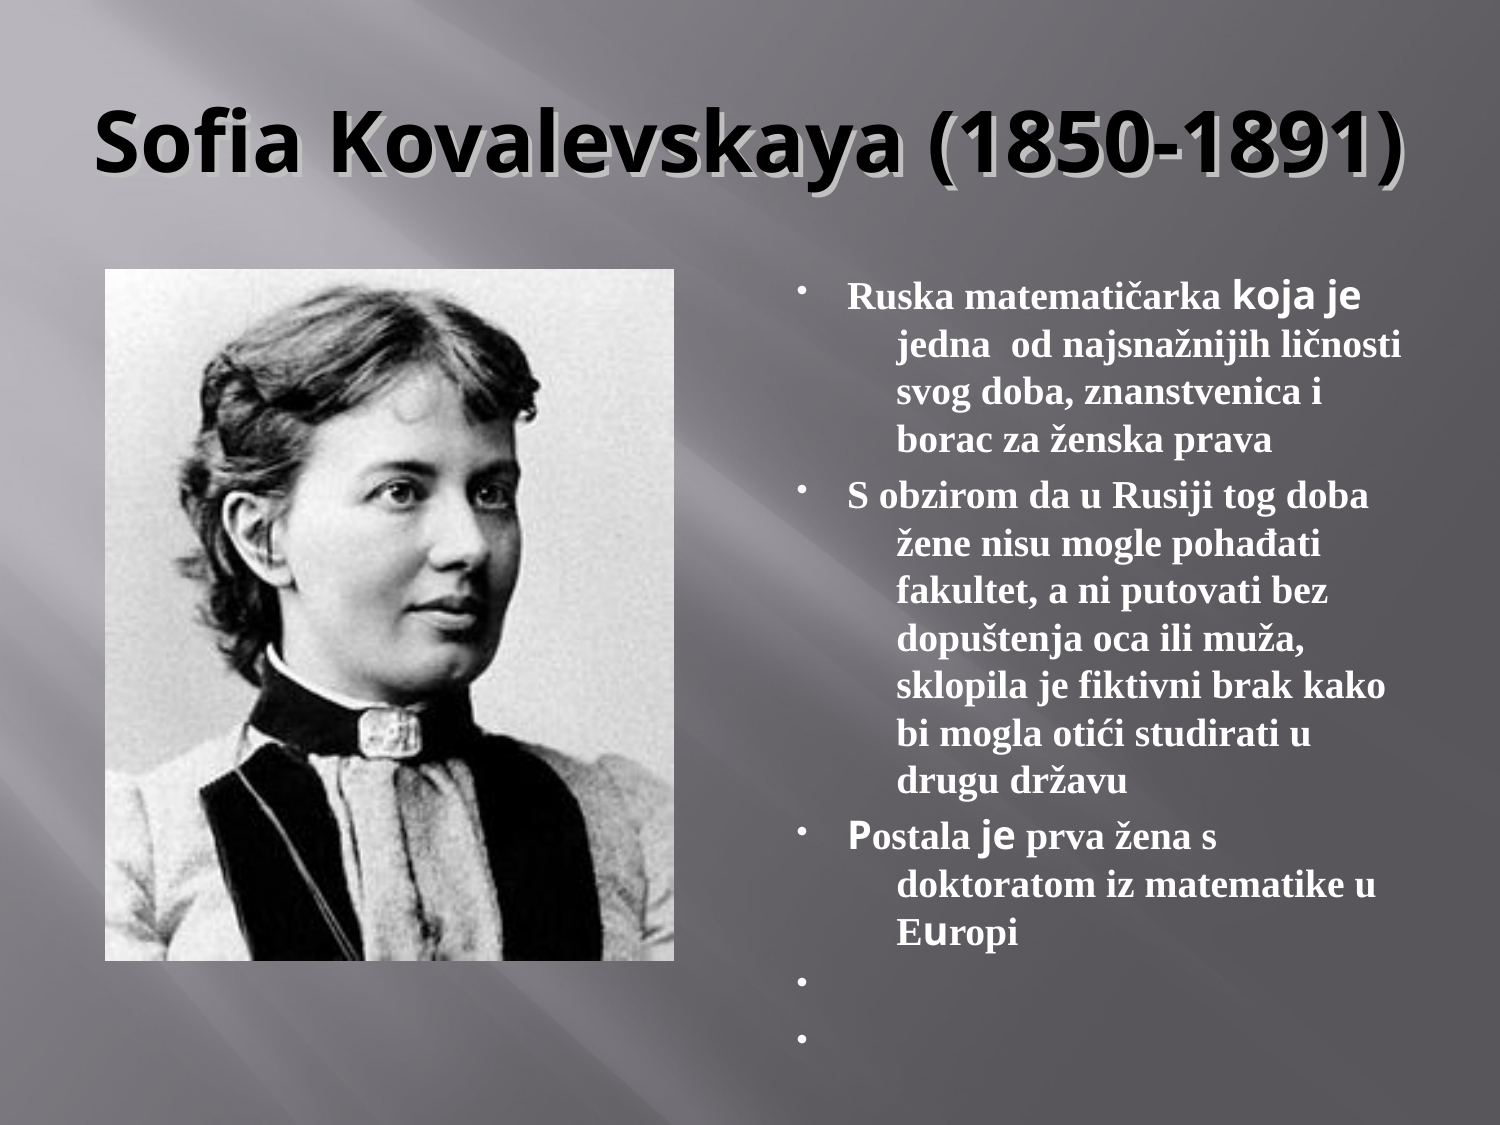

# Sofia Kovalevskaya (1850-1891)
Ruska matematičarka koja je jedna od najsnažnijih ličnosti svog doba, znanstvenica i borac za ženska prava
S obzirom da u Rusiji tog doba žene nisu mogle pohađati fakultet, a ni putovati bez dopuštenja oca ili muža, sklopila je fiktivni brak kako bi mogla otići studirati u drugu državu
Postala je prva žena s doktoratom iz matematike u Europi